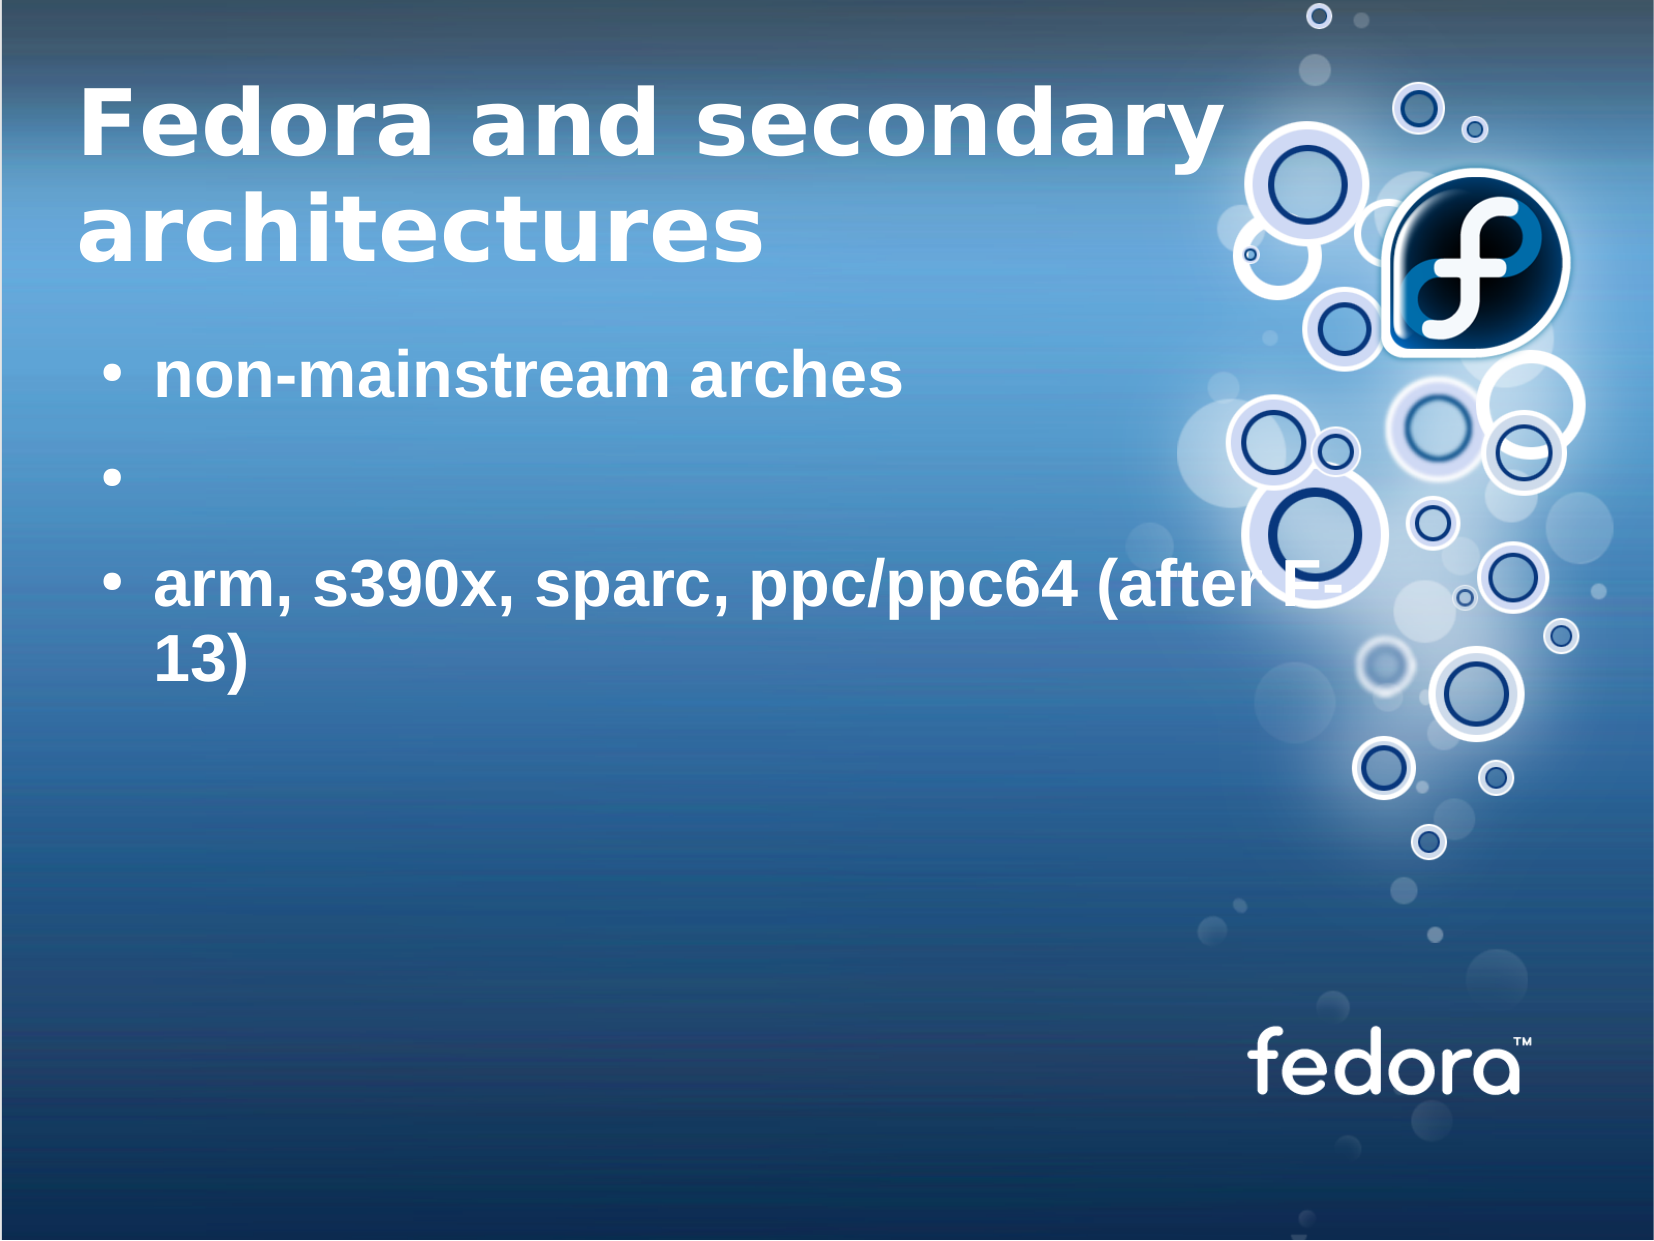

# Fedora and secondary architectures
non-mainstream arches
arm, s390x, sparc, ppc/ppc64 (after F-13)